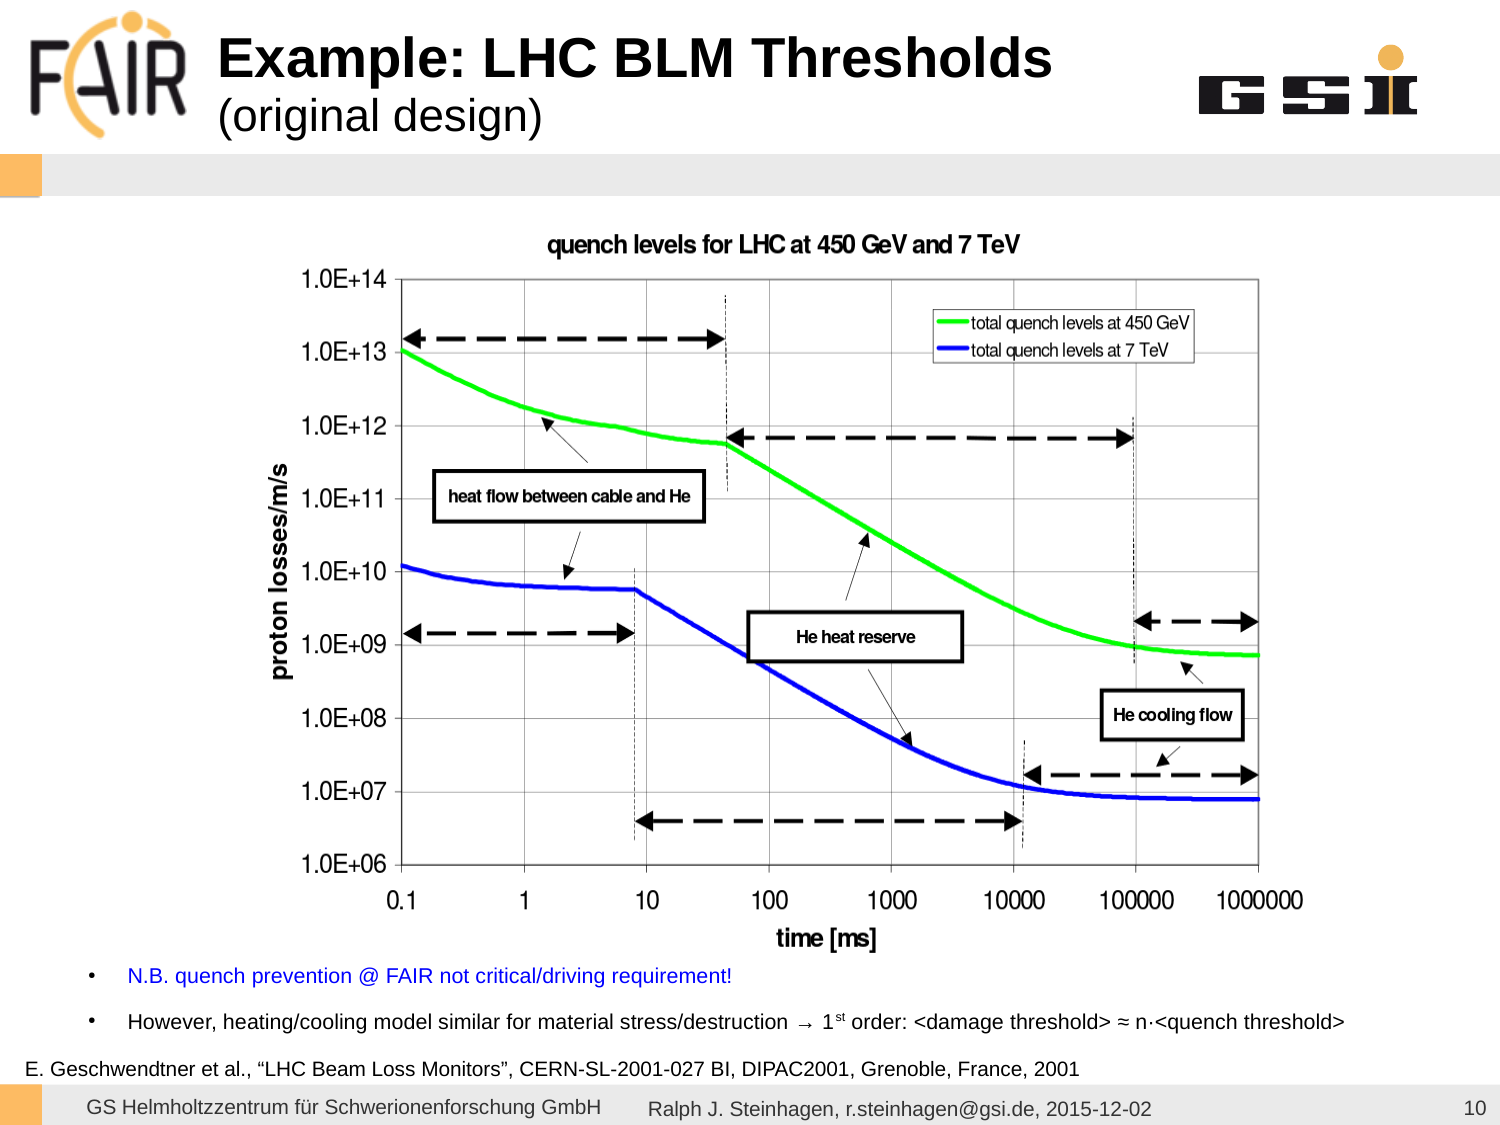

# Example: LHC BLM Thresholds (original design)
N.B. quench prevention @ FAIR not critical/driving requirement!
However, heating/cooling model similar for material stress/destruction → 1st order: <damage threshold> ≈ n·<quench threshold>
E. Geschwendtner et al., “LHC Beam Loss Monitors”, CERN-SL-2001-027 BI, DIPAC2001, Grenoble, France, 2001